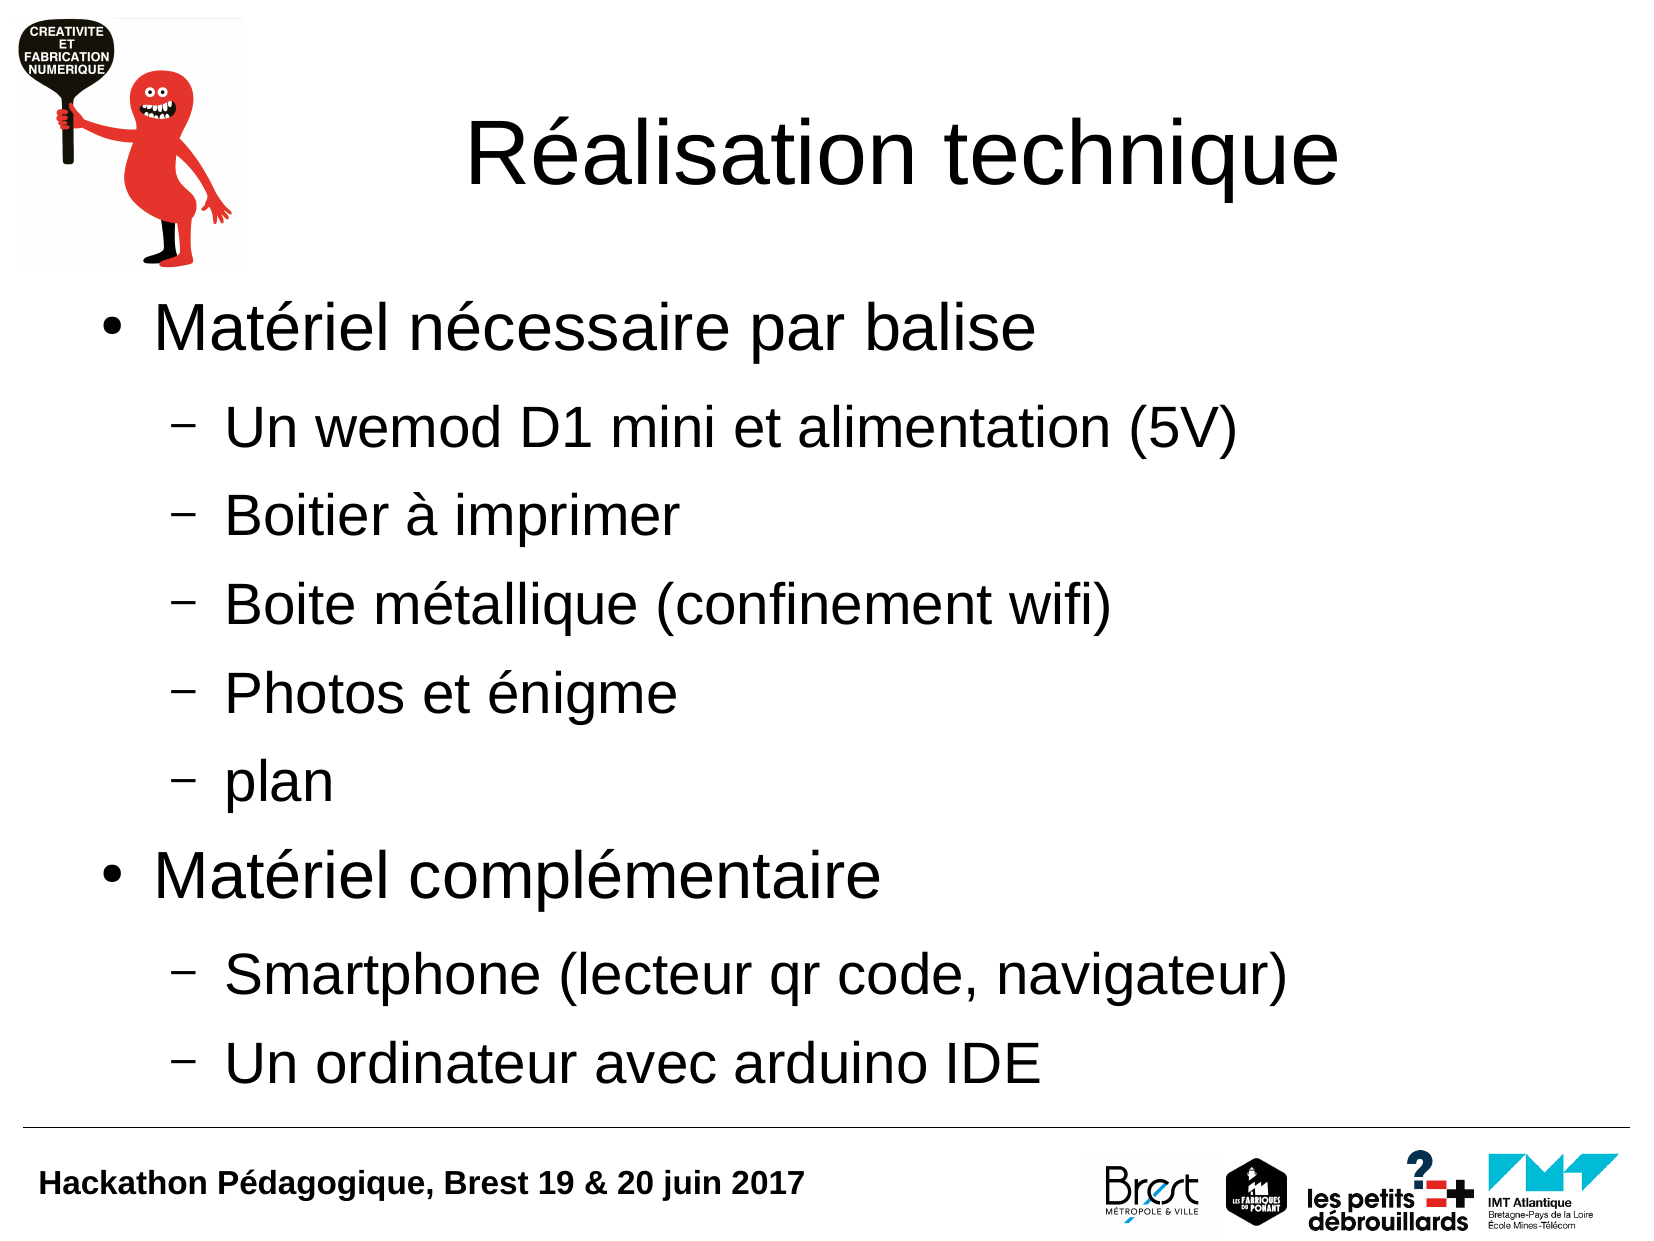

# Réalisation technique
Matériel nécessaire par balise
Un wemod D1 mini et alimentation (5V)
Boitier à imprimer
Boite métallique (confinement wifi)
Photos et énigme
plan
Matériel complémentaire
Smartphone (lecteur qr code, navigateur)
Un ordinateur avec arduino IDE
Hackathon Pédagogique, Brest 19 & 20 juin 2017